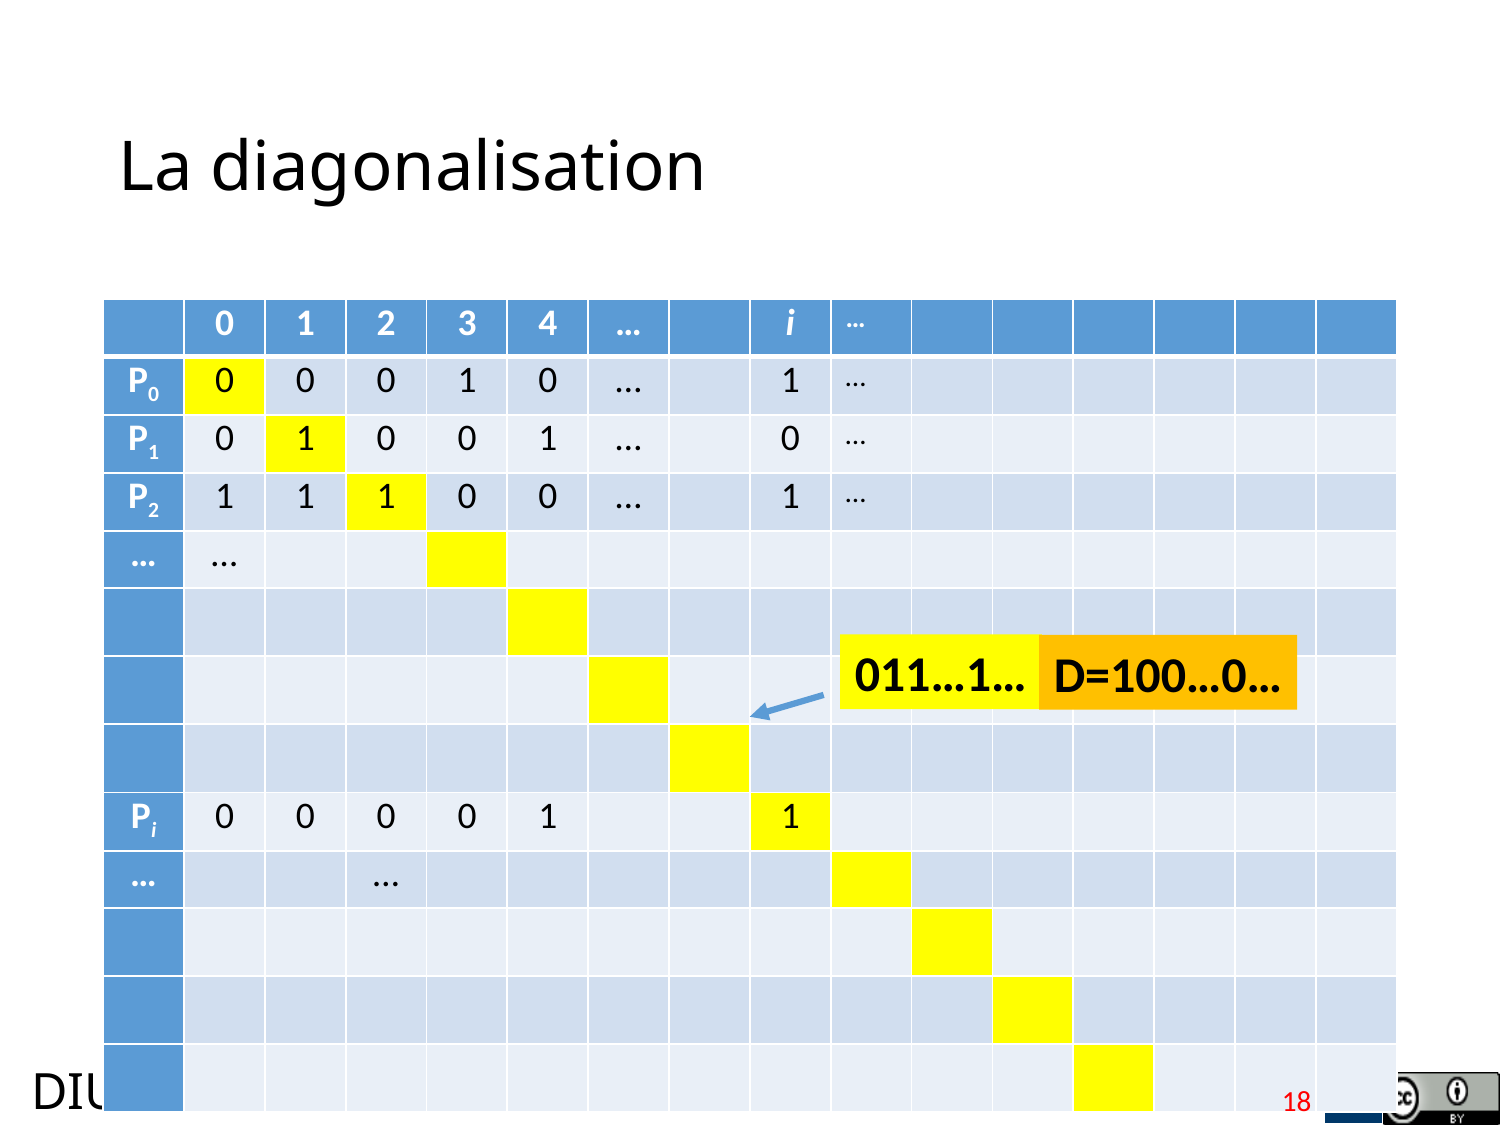

# La diagonalisation
| | 0 | 1 | 2 | 3 | 4 | … | | i | … | | | | | | |
| --- | --- | --- | --- | --- | --- | --- | --- | --- | --- | --- | --- | --- | --- | --- | --- |
| P0 | 0 | 0 | 0 | 1 | 0 | … | | 1 | … | | | | | | |
| P1 | 0 | 1 | 0 | 0 | 1 | … | | 0 | … | | | | | | |
| P2 | 1 | 1 | 1 | 0 | 0 | … | | 1 | … | | | | | | |
| … | … | | | | | | | | | | | | | | |
| | | | | | | | | | | | | | | | |
| | | | | | | | | | | | | | | | |
| | | | | | | | | | | | | | | | |
| Pi | 0 | 0 | 0 | 0 | 1 | | | 1 | | | | | | | |
| … | | | … | | | | | | | | | | | | |
| | | | | | | | | | | | | | | | |
| | | | | | | | | | | | | | | | |
| | | | | | | | | | | | | | | | |
011…1…
D=100…0…